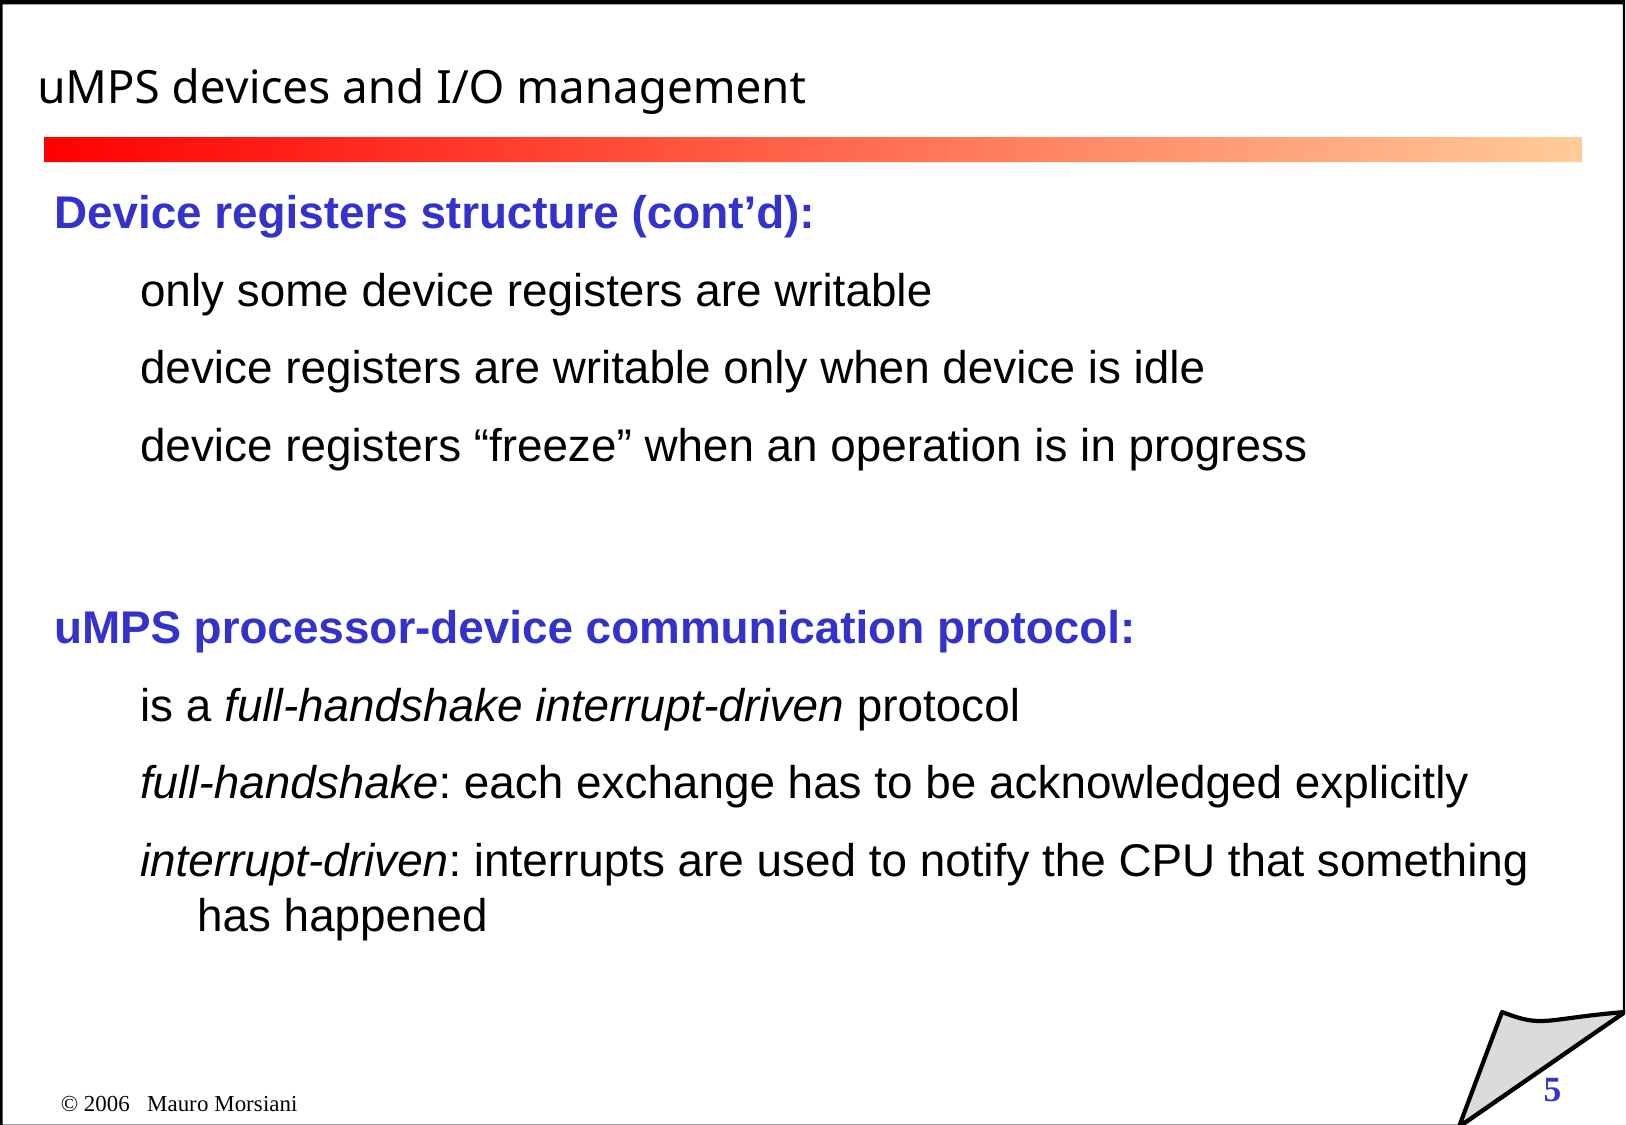

# uMPS devices and I/O management
Device registers structure (cont’d):
only some device registers are writable
device registers are writable only when device is idle
device registers “freeze” when an operation is in progress
uMPS processor-device communication protocol:
is a full-handshake interrupt-driven protocol
full-handshake: each exchange has to be acknowledged explicitly
interrupt-driven: interrupts are used to notify the CPU that something has happened